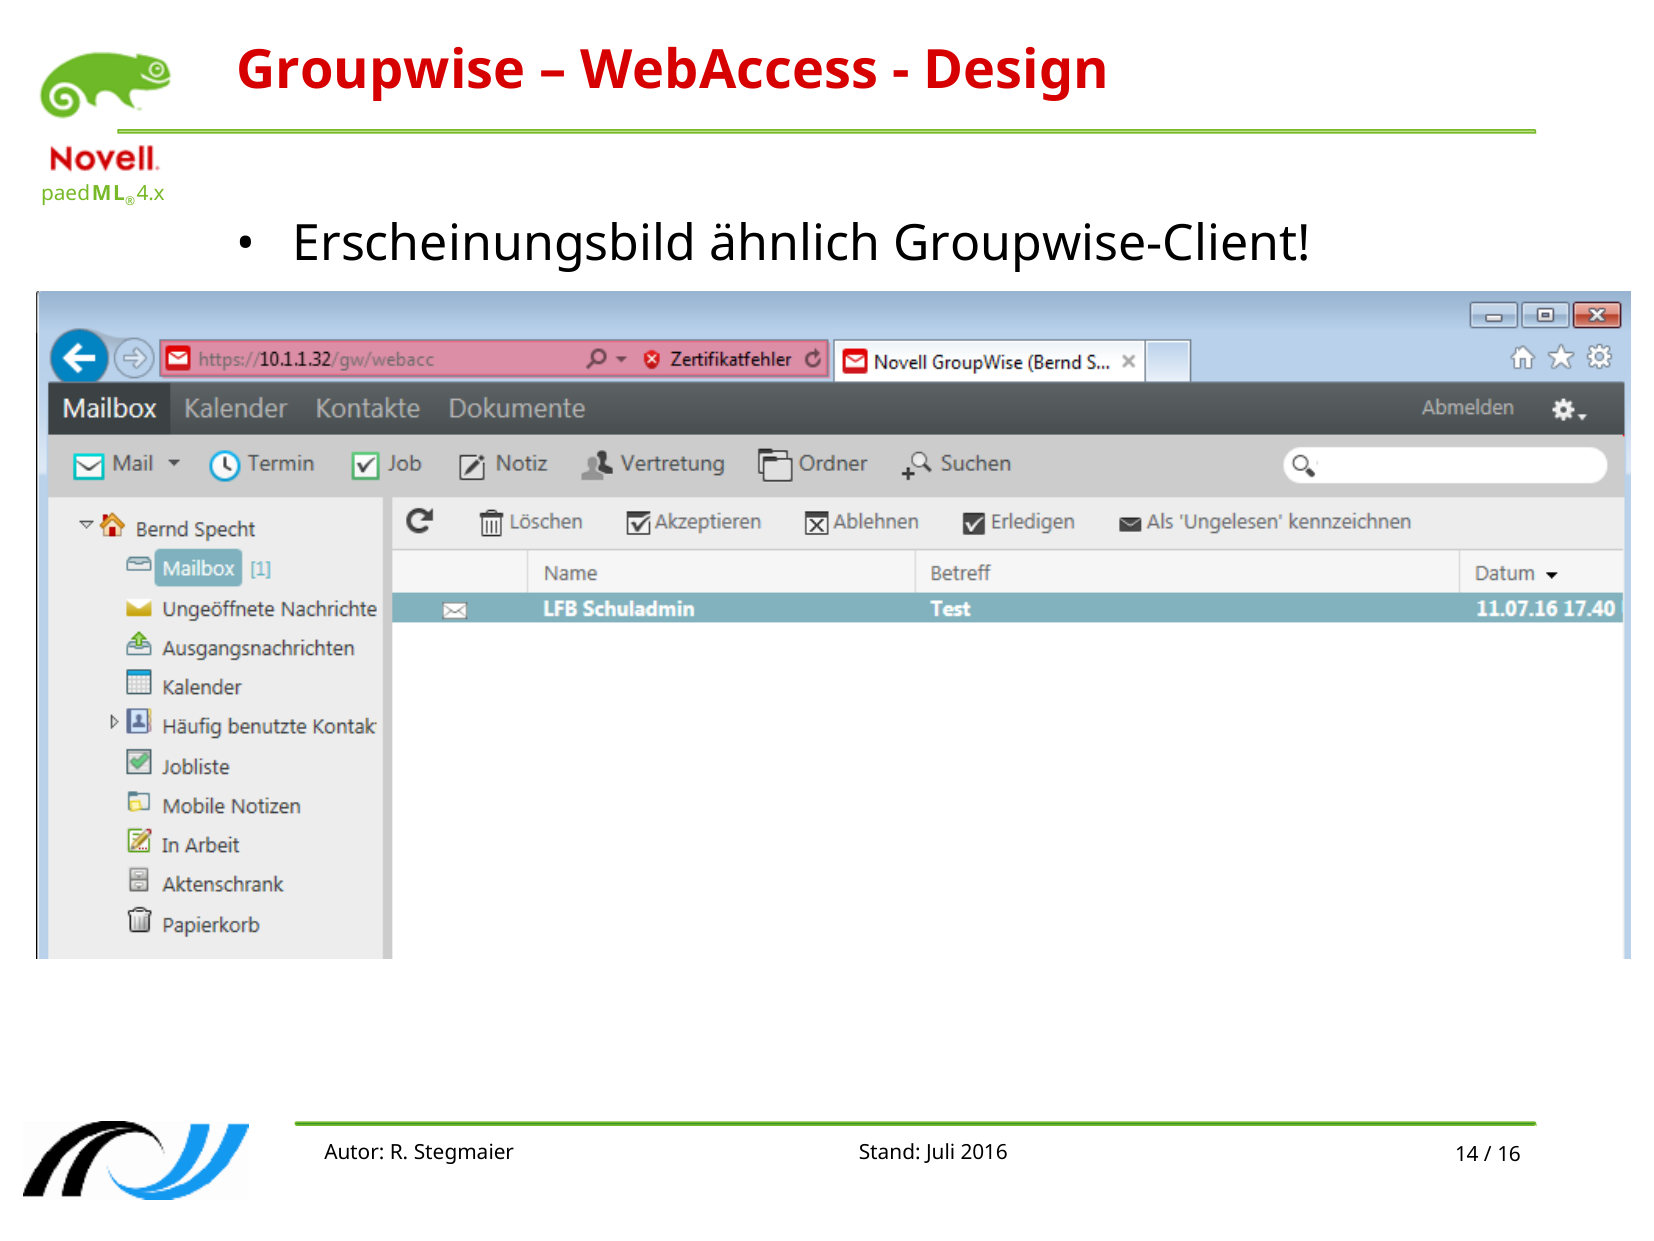

# Groupwise – WebAccess - Design
Erscheinungsbild ähnlich Groupwise-Client!
Autor: R. Stegmaier
Juli 2016
14